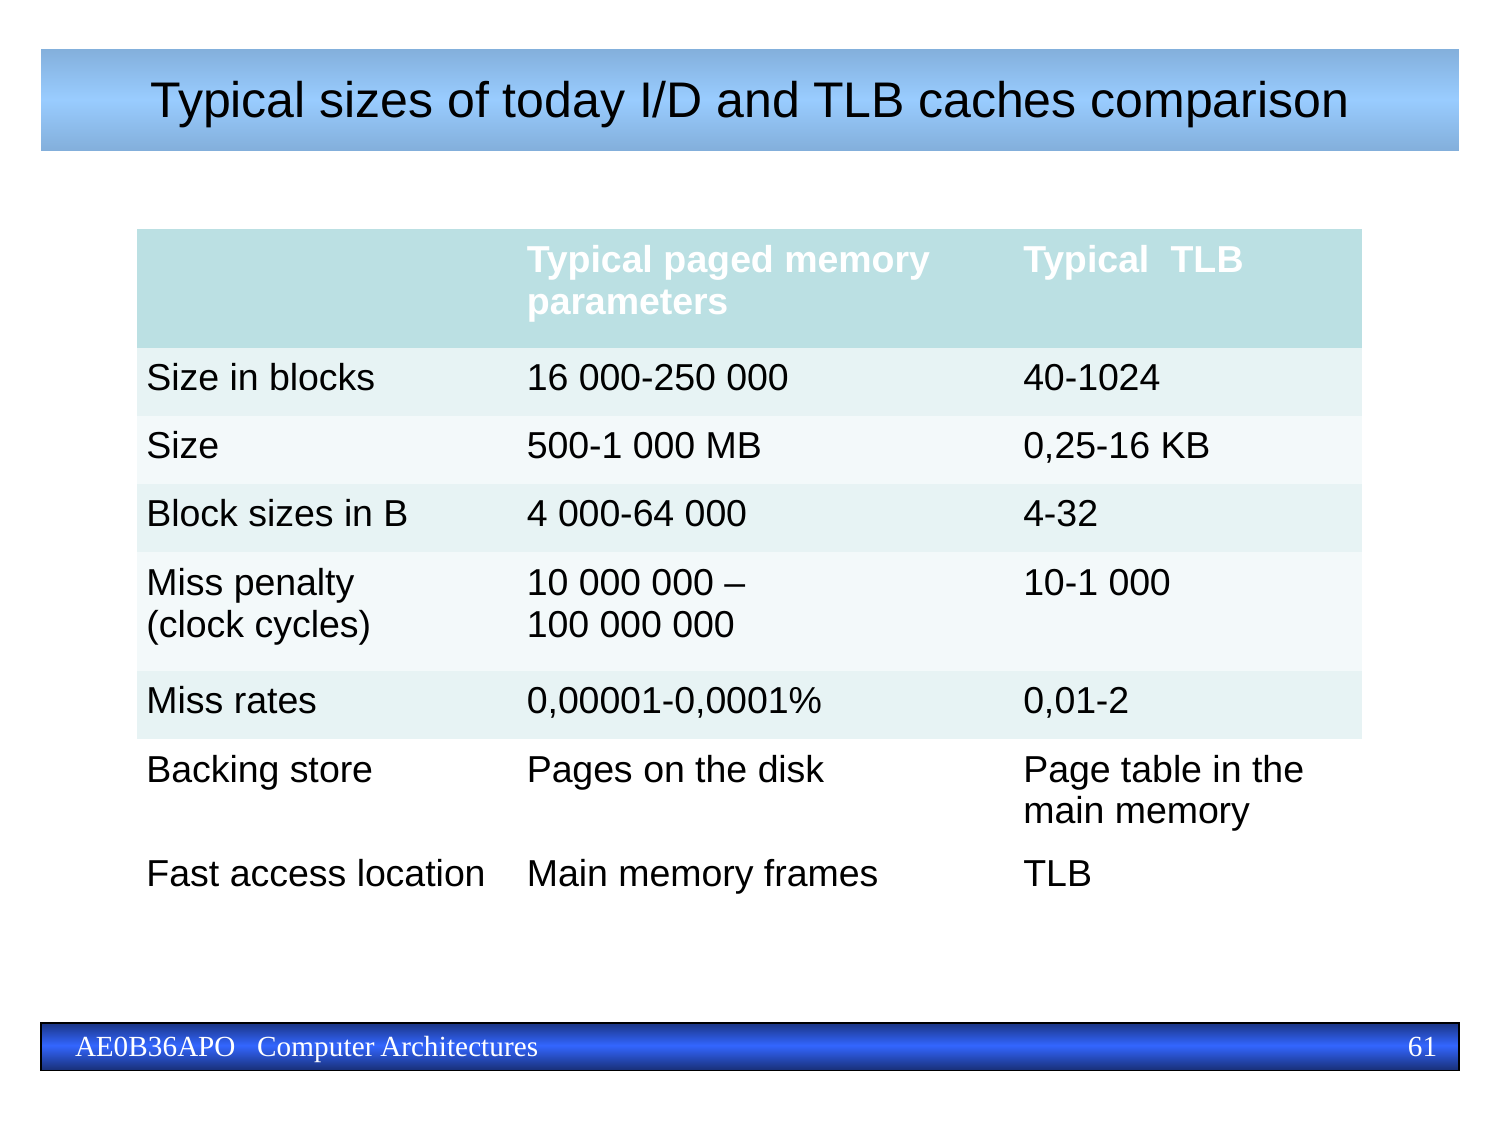

# Typical sizes of today I/D and TLB caches comparison
| | Typical paged memory parameters | Typical TLB |
| --- | --- | --- |
| Size in blocks | 16 000-250 000 | 40-1024 |
| Size | 500-1 000 MB | 0,25-16 KB |
| Block sizes in B | 4 000-64 000 | 4-32 |
| Miss penalty (clock cycles) | 10 000 000 – 100 000 000 | 10-1 000 |
| Miss rates | 0,00001-0,0001% | 0,01-2 |
| Backing store | Pages on the disk | Page table in the main memory |
| Fast access location | Main memory frames | TLB |
AE0B36APO Computer Architectures
61